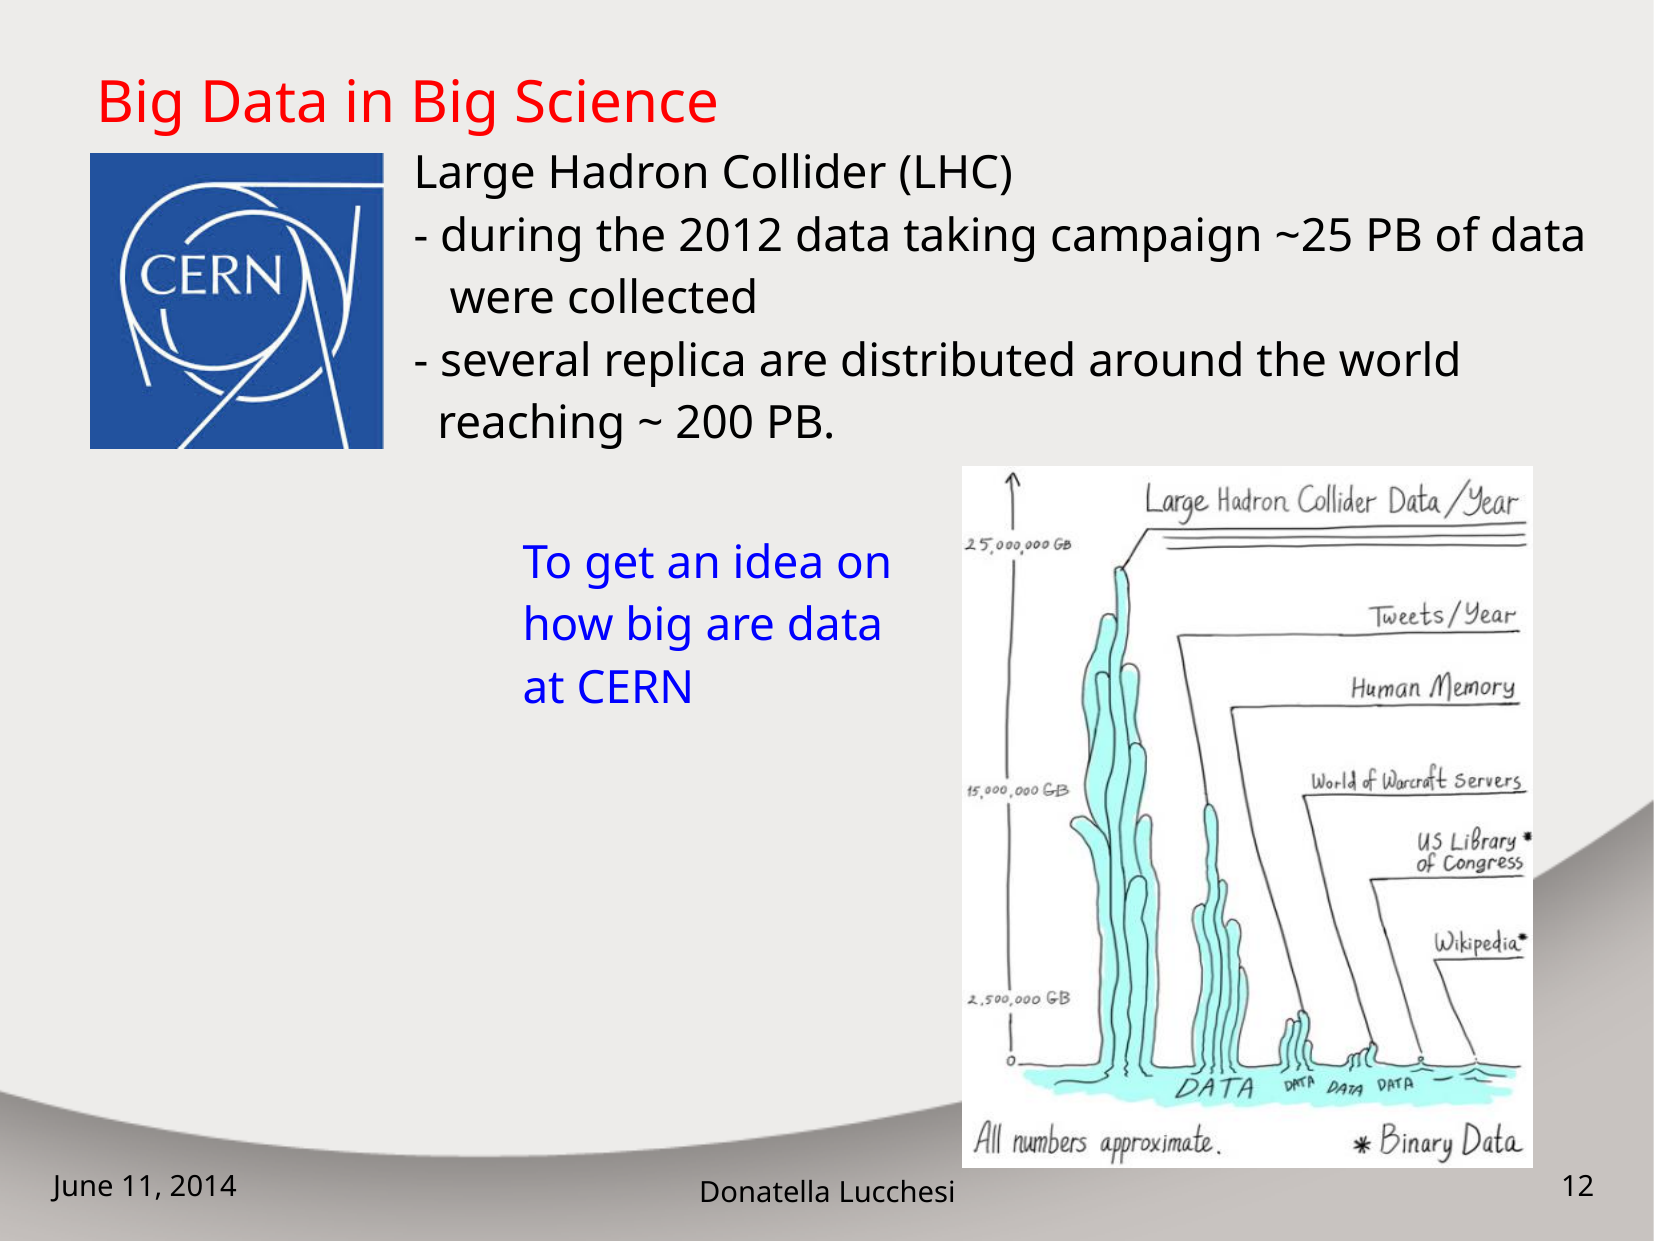

Big Data in Big Science
Large Hadron Collider (LHC)
- during the 2012 data taking campaign ~25 PB of data
 were collected
- several replica are distributed around the world
 reaching ~ 200 PB.
To get an idea on
how big are data
at CERN
June 11, 2014
12
Donatella Lucchesi